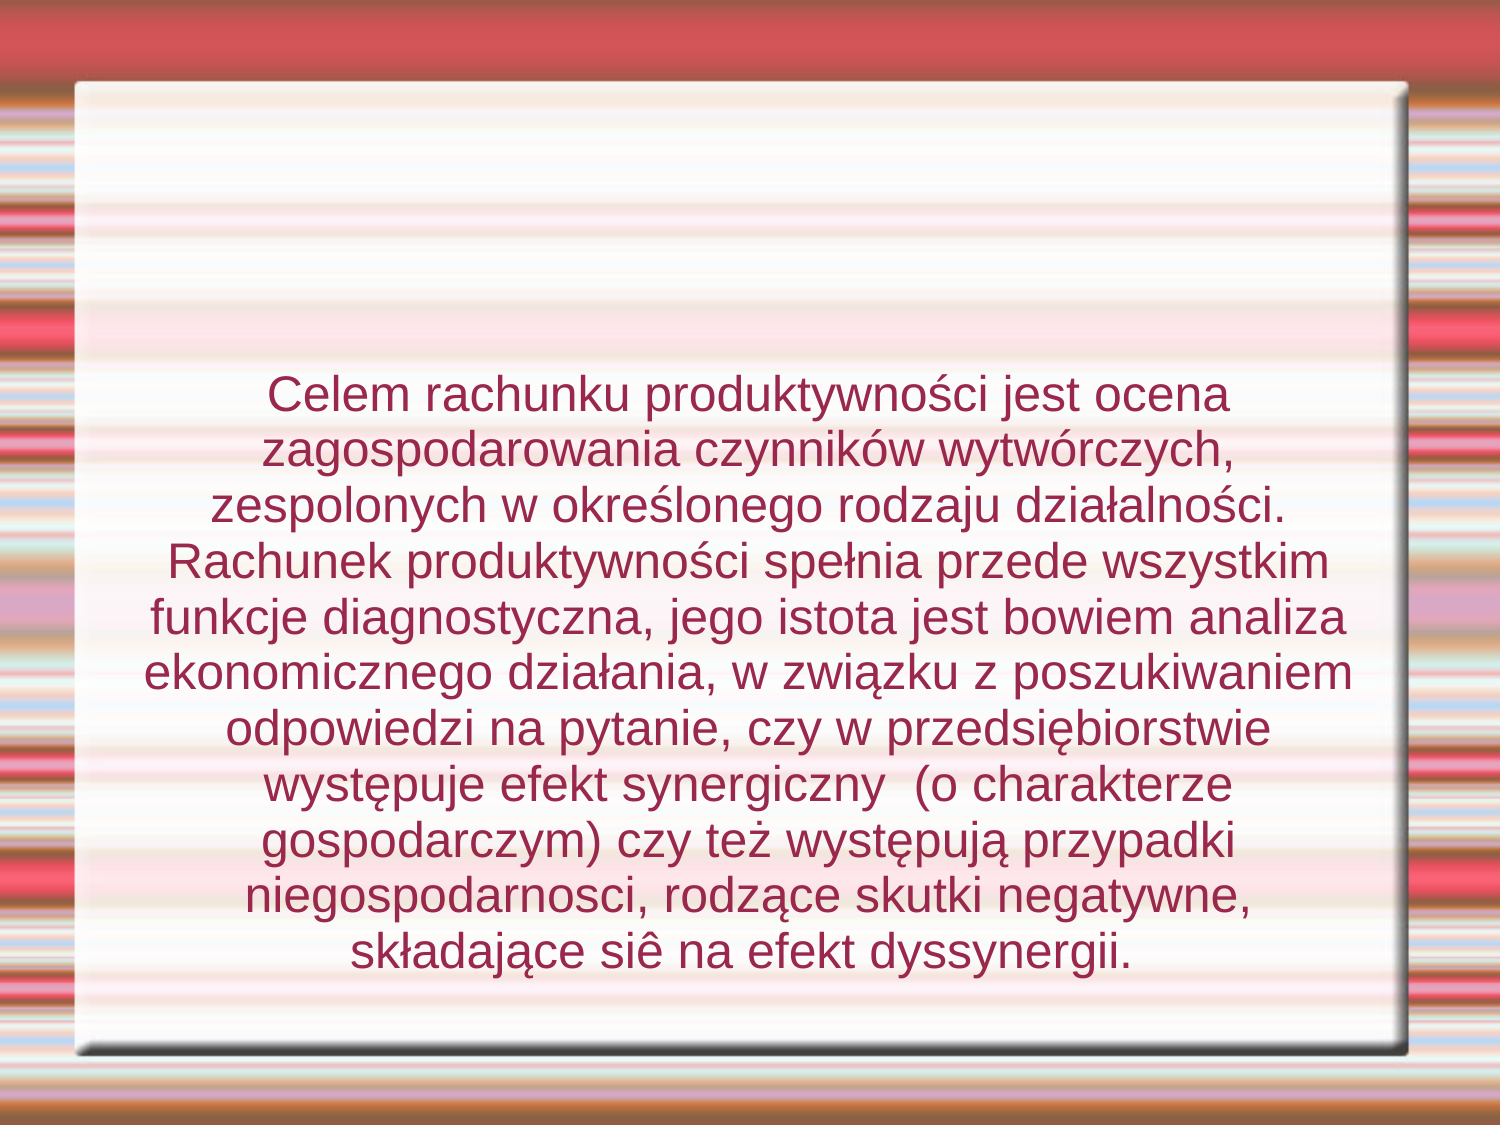

#
Celem rachunku produktywności jest ocena zagospodarowania czynników wytwórczych, zespolonych w określonego rodzaju działalności. Rachunek produktywności spełnia przede wszystkim funkcje diagnostyczna, jego istota jest bowiem analiza ekonomicznego działania, w związku z poszukiwaniem odpowiedzi na pytanie, czy w przedsiębiorstwie występuje efekt synergiczny (o charakterze gospodarczym) czy też występują przypadki niegospodarnosci, rodzące skutki negatywne, składające siê na efekt dyssynergii.